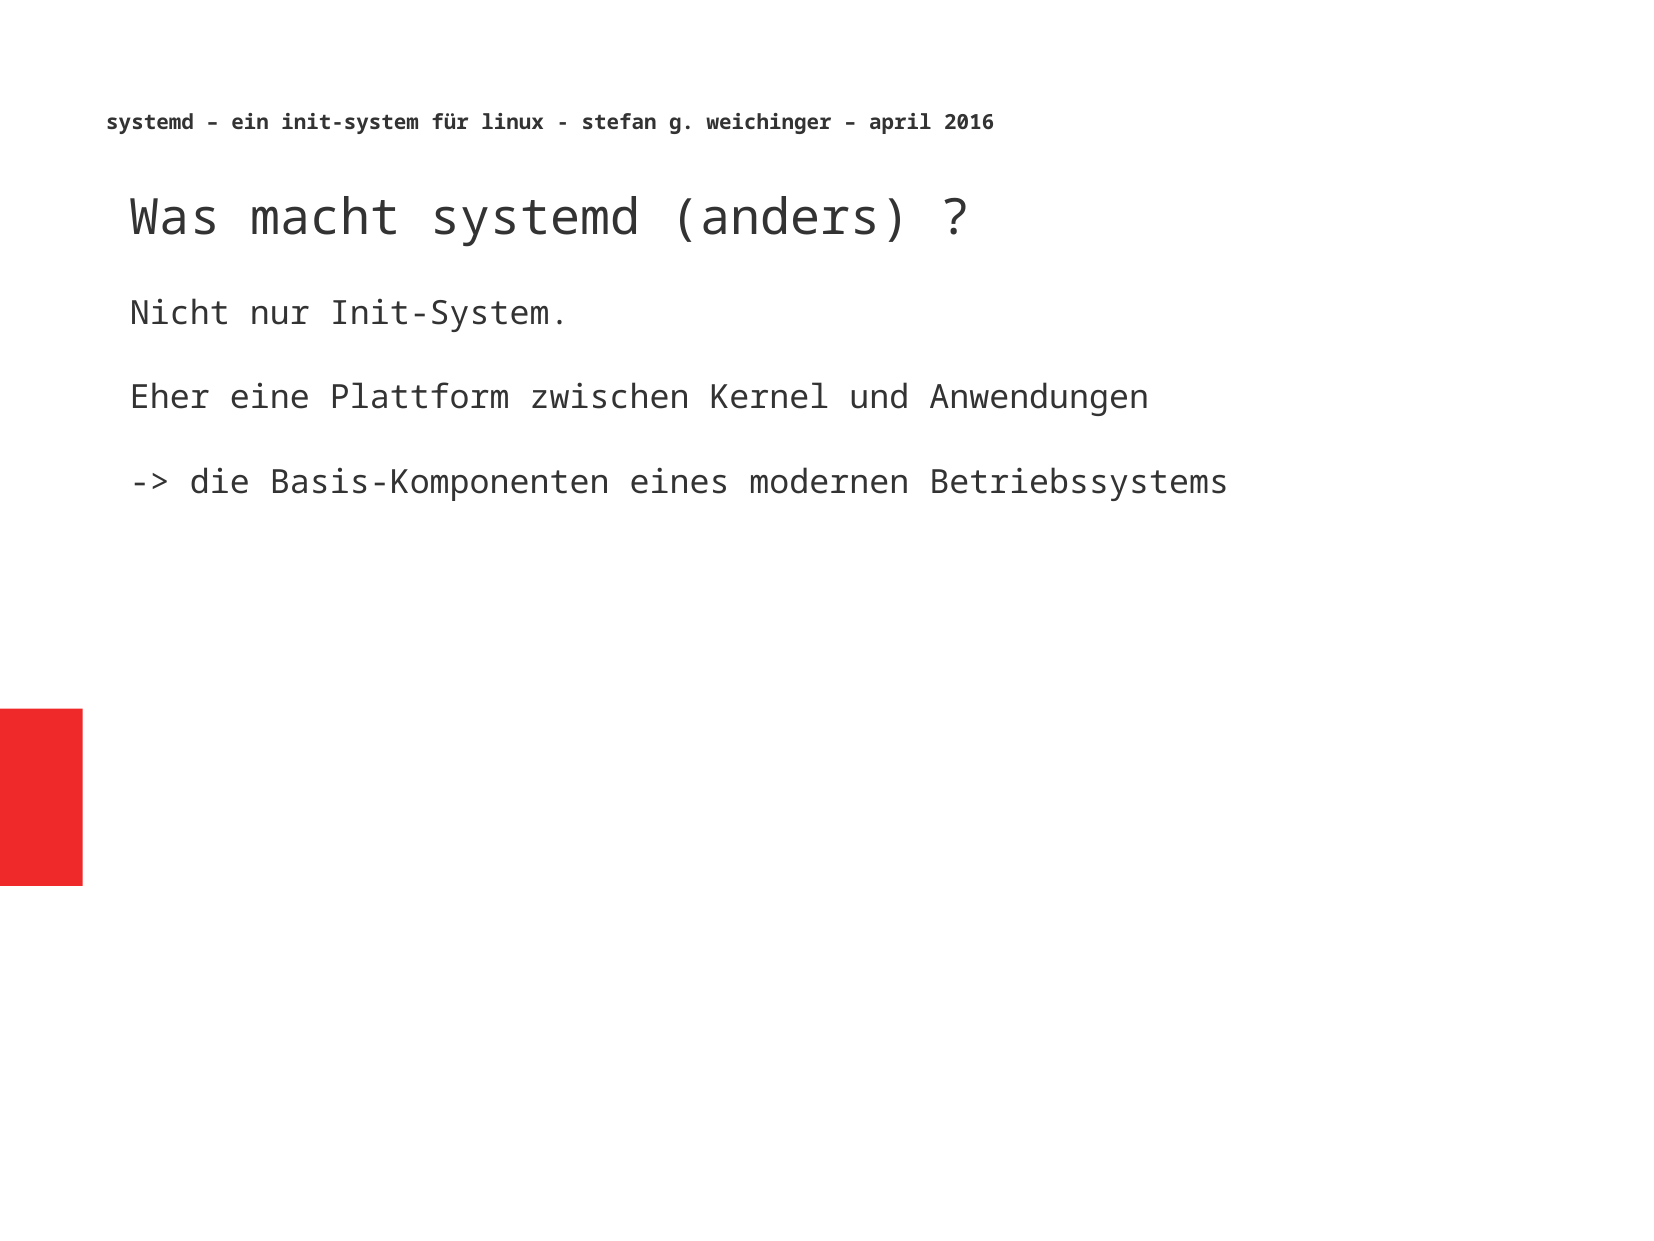

# systemd – ein init-system für linux - stefan g. weichinger – april 2016
Was macht systemd (anders) ?
Nicht nur Init-System.
Eher eine Plattform zwischen Kernel und Anwendungen
-> die Basis-Komponenten eines modernen Betriebssystems